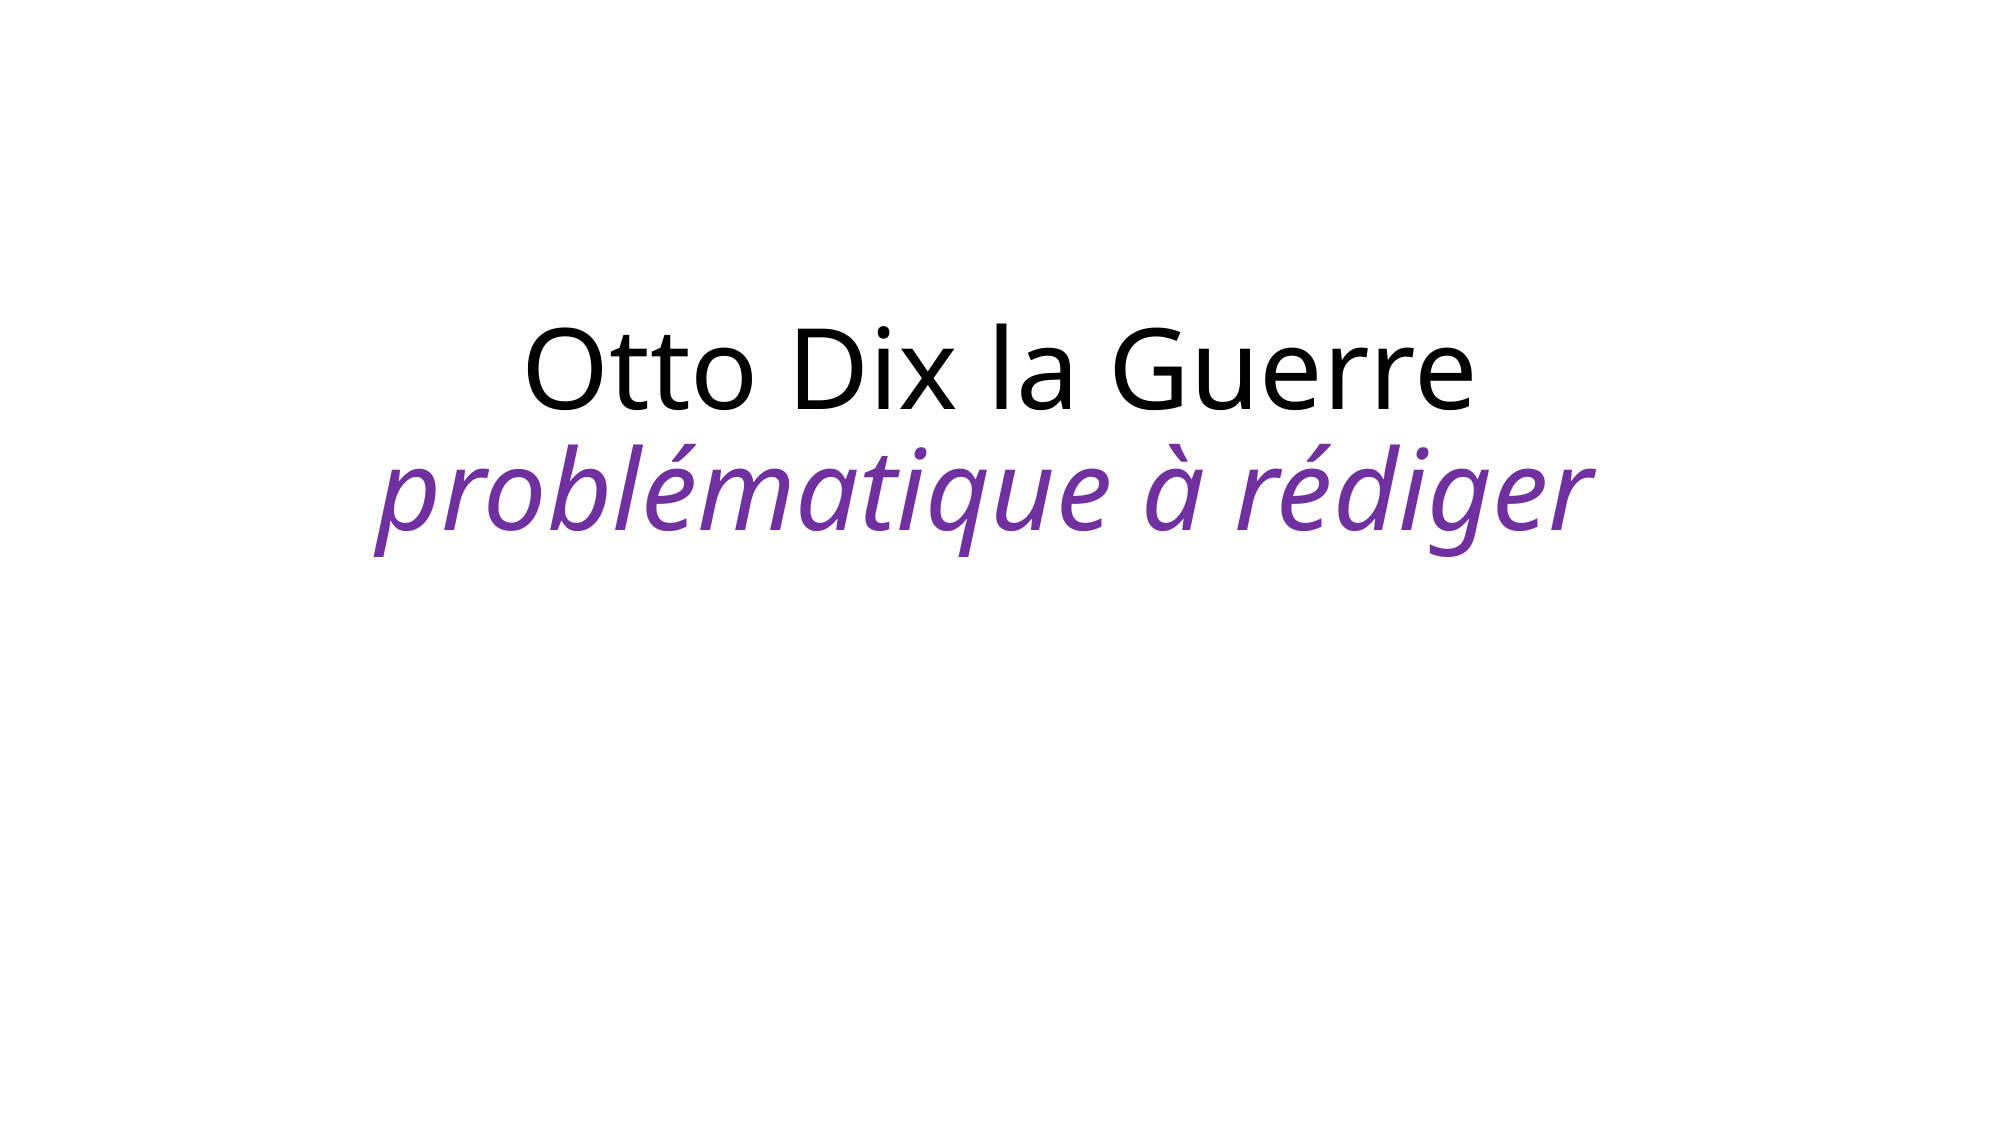

# Otto Dix la Guerre problématique à rédiger